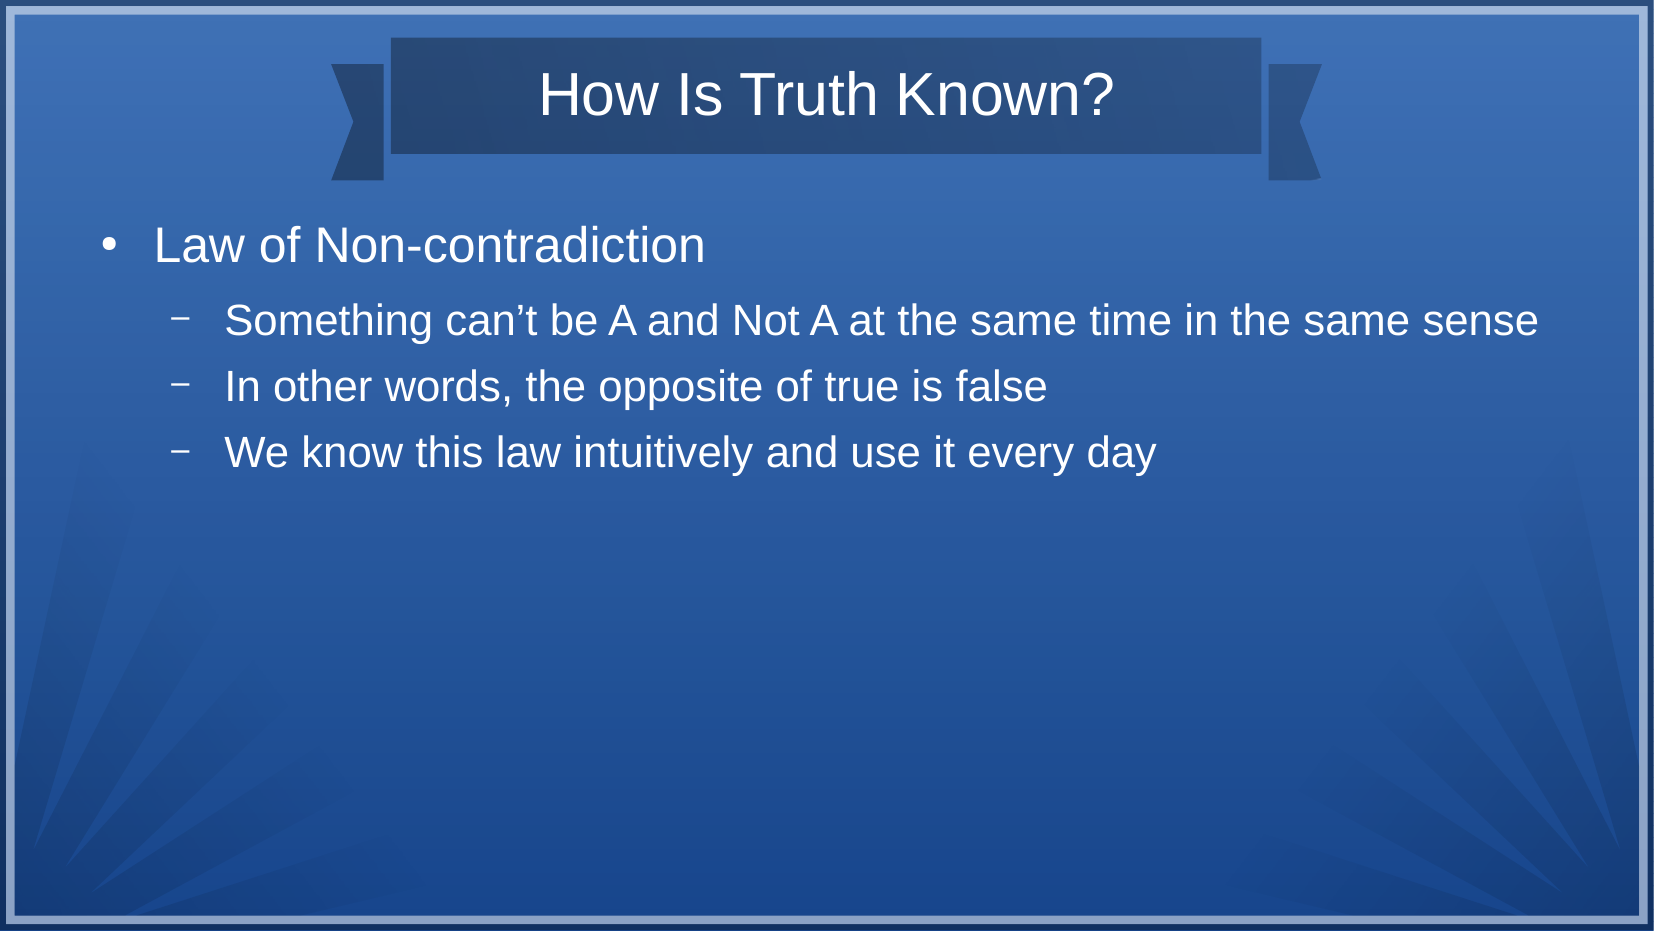

# How Is Truth Known?
Law of Non-contradiction
Something can’t be A and Not A at the same time in the same sense
In other words, the opposite of true is false
We know this law intuitively and use it every day